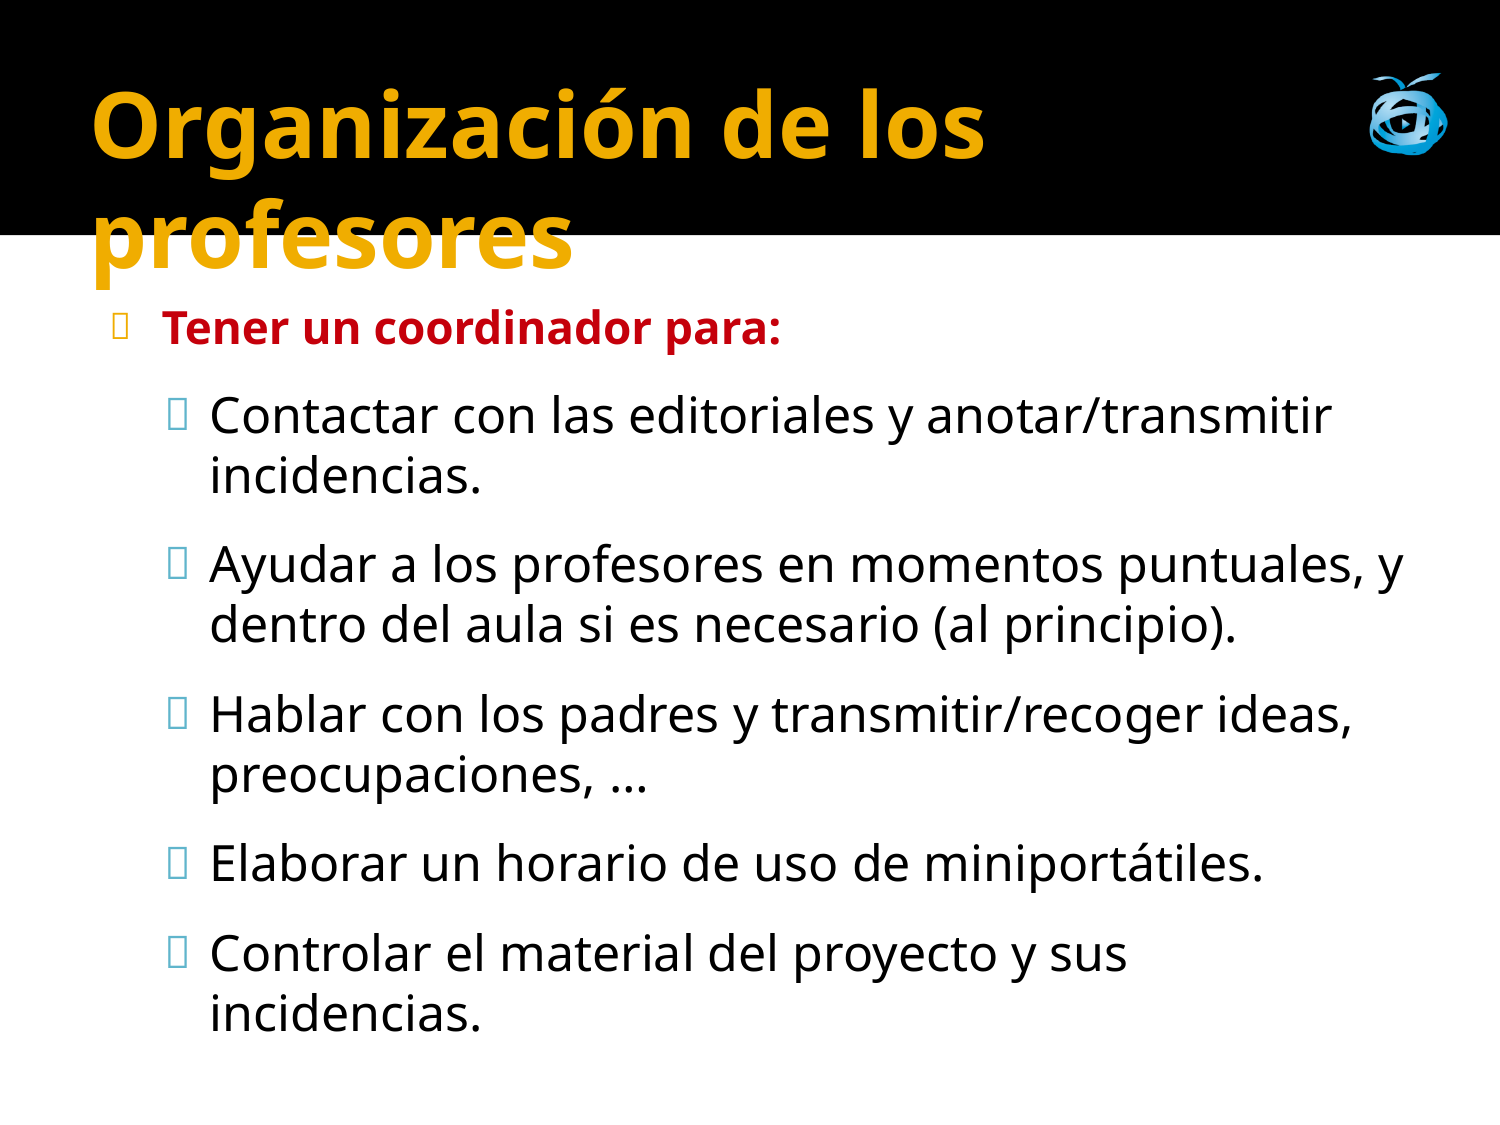

# Organización de los profesores
Tener un coordinador para:
Contactar con las editoriales y anotar/transmitir incidencias.
Ayudar a los profesores en momentos puntuales, y dentro del aula si es necesario (al principio).
Hablar con los padres y transmitir/recoger ideas, preocupaciones, …
Elaborar un horario de uso de miniportátiles.
Controlar el material del proyecto y sus incidencias.